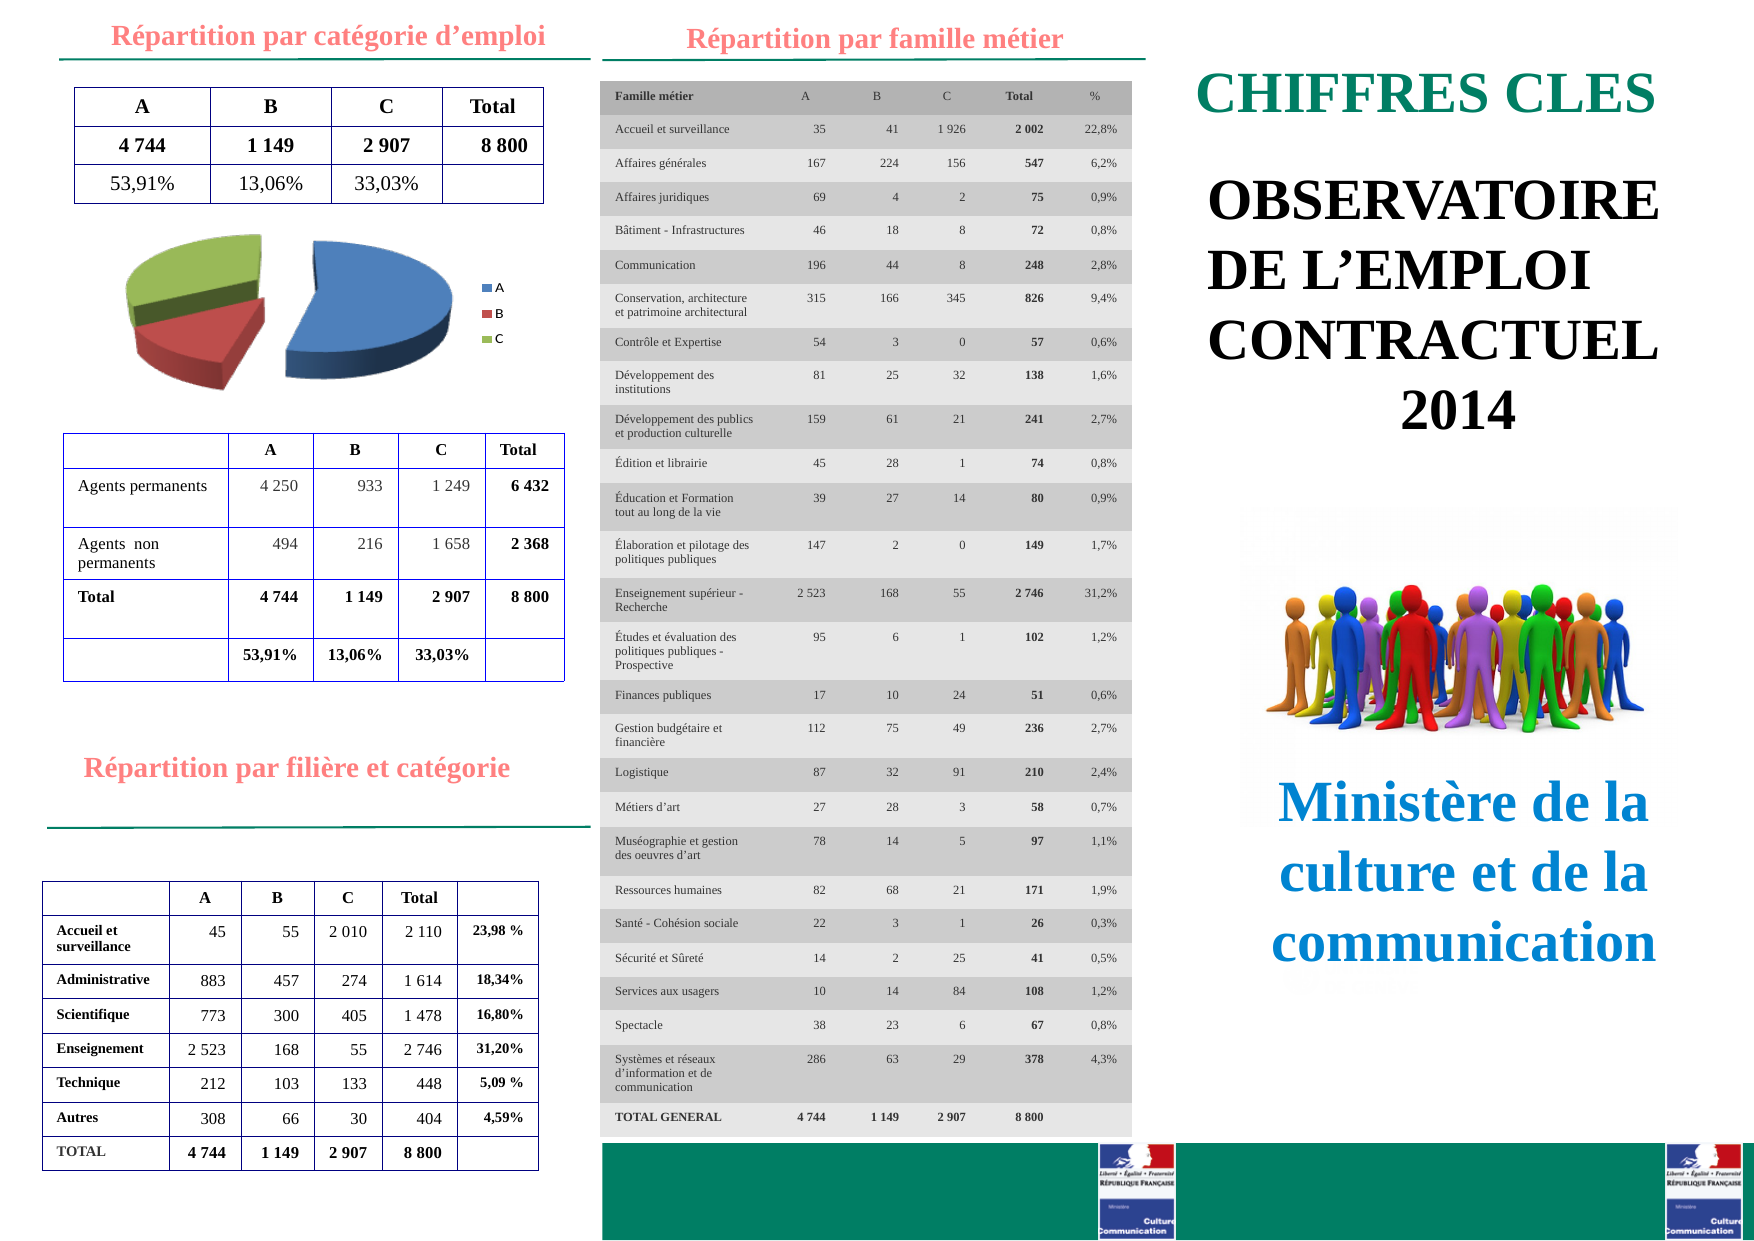

Répartition par famille métier
Répartition par catégorie d’emploi
CHIFFRES CLES
| Famille métier | A | B | C | Total | % |
| --- | --- | --- | --- | --- | --- |
| Accueil et surveillance | 35 | 41 | 1 926 | 2 002 | 22,8% |
| Affaires générales | 167 | 224 | 156 | 547 | 6,2% |
| Affaires juridiques | 69 | 4 | 2 | 75 | 0,9% |
| Bâtiment - Infrastructures | 46 | 18 | 8 | 72 | 0,8% |
| Communication | 196 | 44 | 8 | 248 | 2,8% |
| Conservation, architecture et patrimoine architectural | 315 | 166 | 345 | 826 | 9,4% |
| Contrôle et Expertise | 54 | 3 | 0 | 57 | 0,6% |
| Développement des institutions | 81 | 25 | 32 | 138 | 1,6% |
| Développement des publics et production culturelle | 159 | 61 | 21 | 241 | 2,7% |
| Édition et librairie | 45 | 28 | 1 | 74 | 0,8% |
| Éducation et Formation tout au long de la vie | 39 | 27 | 14 | 80 | 0,9% |
| Élaboration et pilotage des politiques publiques | 147 | 2 | 0 | 149 | 1,7% |
| Enseignement supérieur - Recherche | 2 523 | 168 | 55 | 2 746 | 31,2% |
| Études et évaluation des politiques publiques - Prospective | 95 | 6 | 1 | 102 | 1,2% |
| Finances publiques | 17 | 10 | 24 | 51 | 0,6% |
| Gestion budgétaire et financière | 112 | 75 | 49 | 236 | 2,7% |
| Logistique | 87 | 32 | 91 | 210 | 2,4% |
| Métiers d’art | 27 | 28 | 3 | 58 | 0,7% |
| Muséographie et gestion des oeuvres d’art | 78 | 14 | 5 | 97 | 1,1% |
| Ressources humaines | 82 | 68 | 21 | 171 | 1,9% |
| Santé - Cohésion sociale | 22 | 3 | 1 | 26 | 0,3% |
| Sécurité et Sûreté | 14 | 2 | 25 | 41 | 0,5% |
| Services aux usagers | 10 | 14 | 84 | 108 | 1,2% |
| Spectacle | 38 | 23 | 6 | 67 | 0,8% |
| Systèmes et réseaux d’information et de communication | 286 | 63 | 29 | 378 | 4,3% |
| TOTAL GENERAL | 4 744 | 1 149 | 2 907 | 8 800 | |
| A | B | C | Total |
| --- | --- | --- | --- |
| 4 744 | 1 149 | 2 907 | 8 800 |
| 53,91% | 13,06% | 33,03% | |
OBSERVATOIRE DE L’EMPLOI CONTRACTUEL
2014
| | A | B | C | Total |
| --- | --- | --- | --- | --- |
| Agents permanents | 4 250 | 933 | 1 249 | 6 432 |
| Agents non permanents | 494 | 216 | 1 658 | 2 368 |
| Total | 4 744 | 1 149 | 2 907 | 8 800 |
| | 53,91% | 13,06% | 33,03% | |
Répartition par filière et catégorie
Ministère de la culture et de la communication
| | A | B | C | Total | |
| --- | --- | --- | --- | --- | --- |
| Accueil et surveillance | 45 | 55 | 2 010 | 2 110 | 23,98 % |
| Administrative | 883 | 457 | 274 | 1 614 | 18,34% |
| Scientifique | 773 | 300 | 405 | 1 478 | 16,80% |
| Enseignement | 2 523 | 168 | 55 | 2 746 | 31,20% |
| Technique | 212 | 103 | 133 | 448 | 5,09 % |
| Autres | 308 | 66 | 30 | 404 | 4,59% |
| TOTAL | 4 744 | 1 149 | 2 907 | 8 800 | |
URL